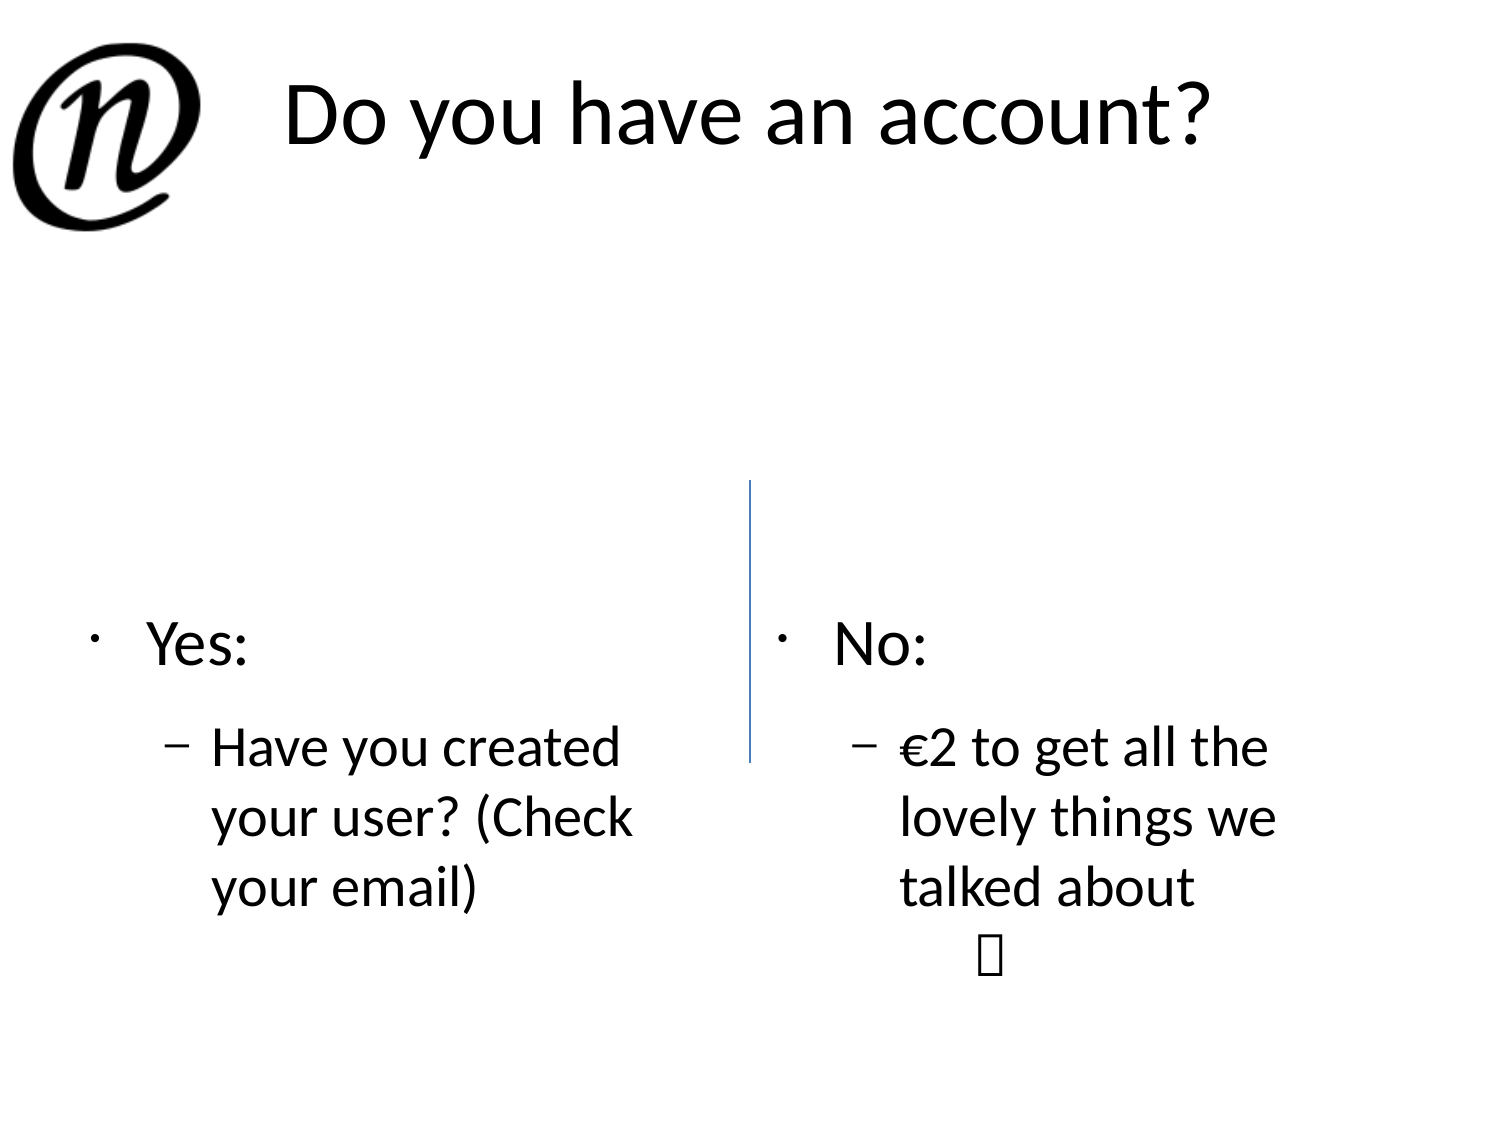

# Do you have an account?
Yes:
Have you created your user? (Check your email)
No:
€2 to get all the lovely things we talked about 			